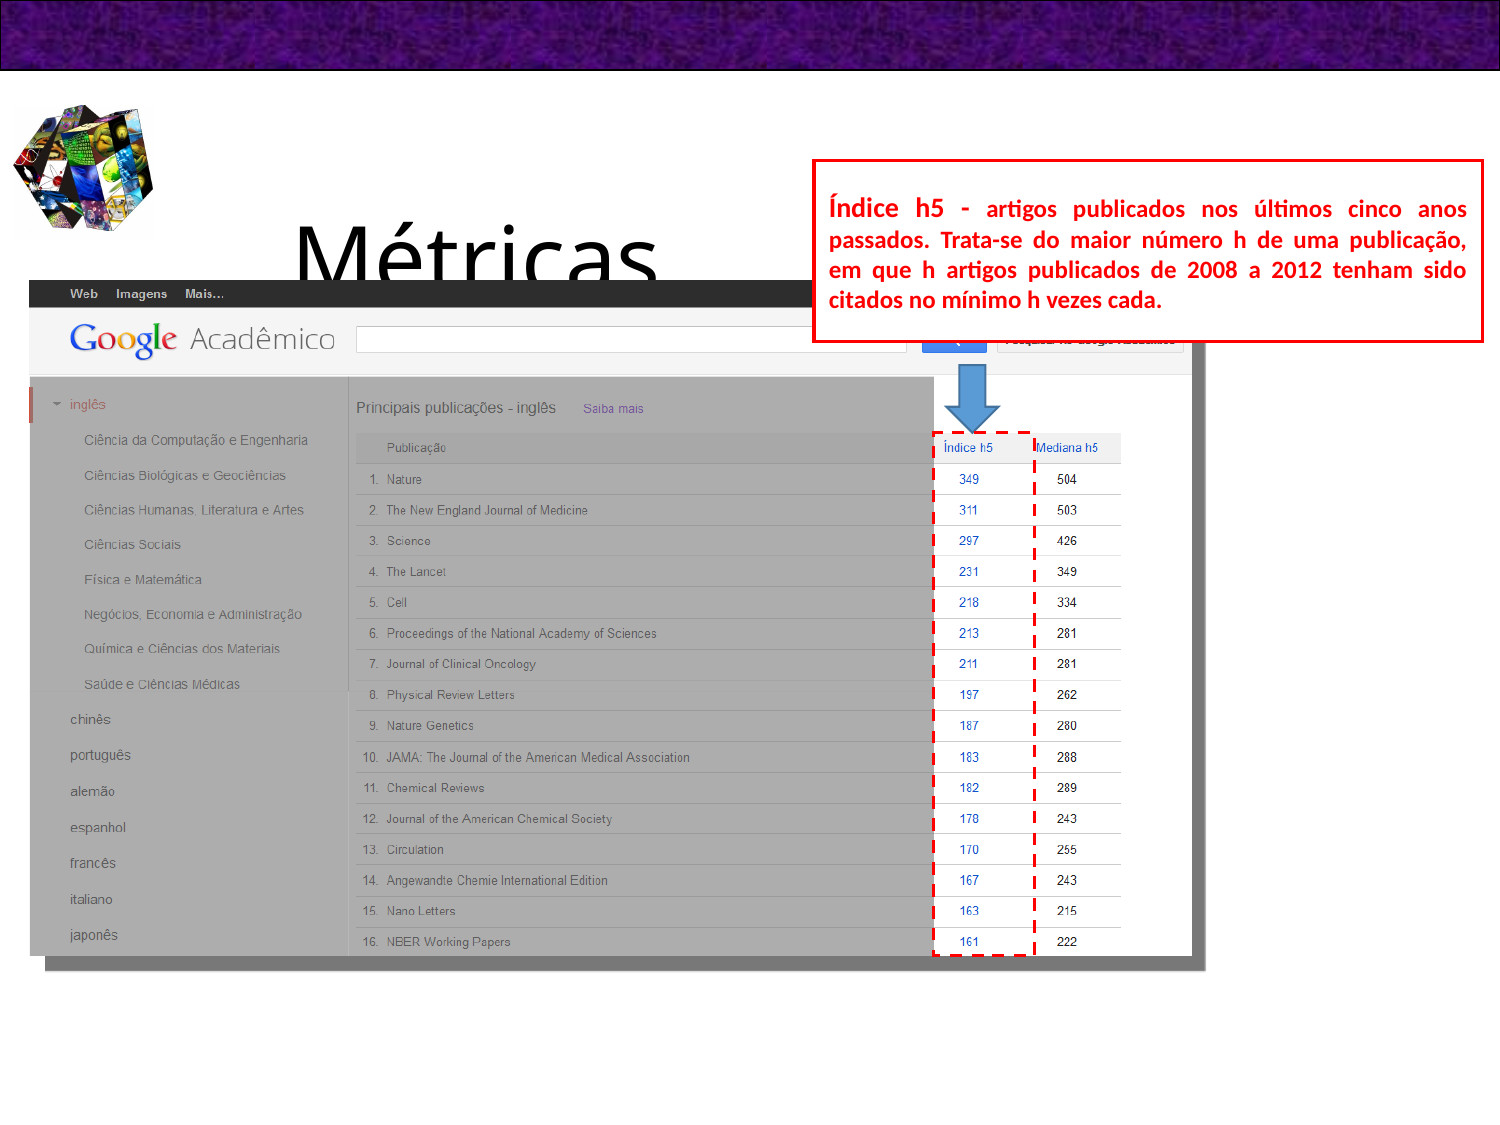

Índice h5 - artigos publicados nos últimos cinco anos passados. Trata-se do maior número h de uma publicação, em que h artigos publicados de 2008 a 2012 tenham sido citados no mínimo h vezes cada.
# Métricas